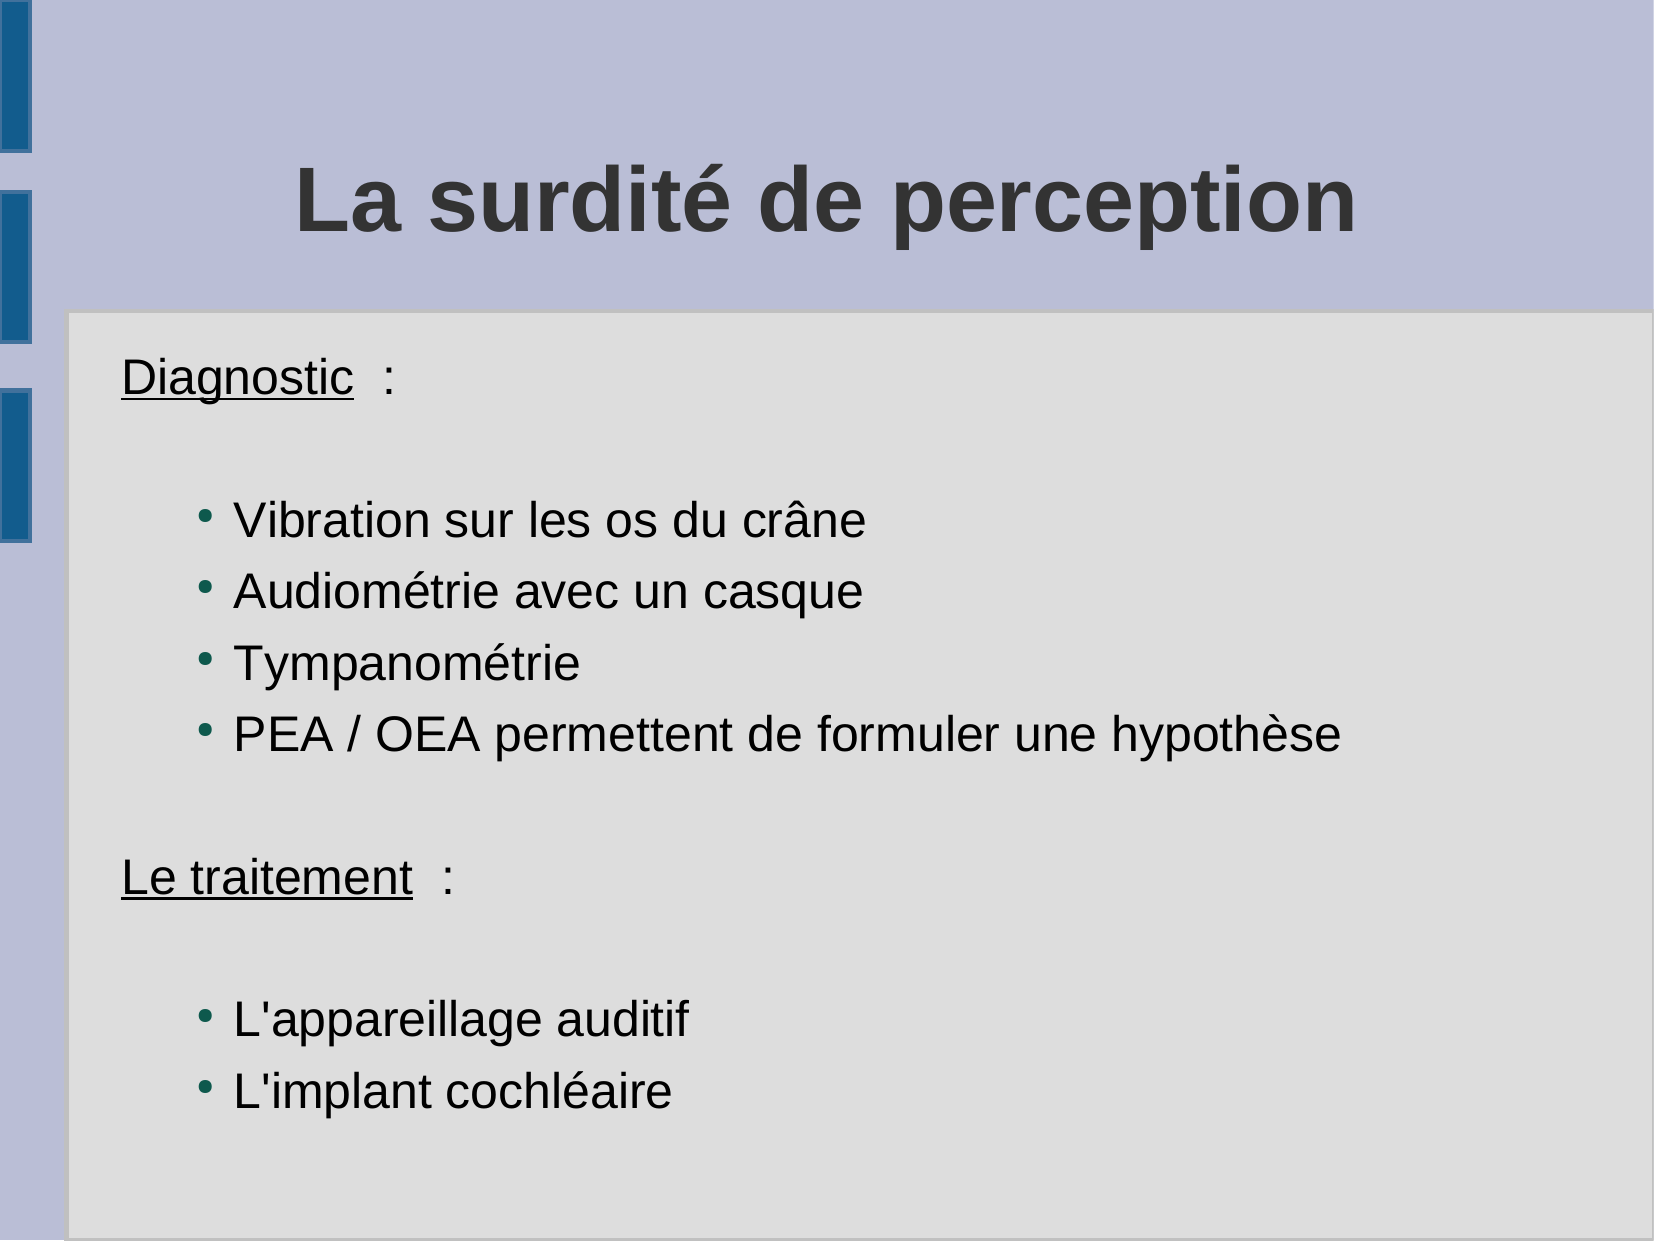

# La surdité de perception
Diagnostic  :
Vibration sur les os du crâne
Audiométrie avec un casque
Tympanométrie
PEA / OEA permettent de formuler une hypothèse
Le traitement  :
L'appareillage auditif
L'implant cochléaire